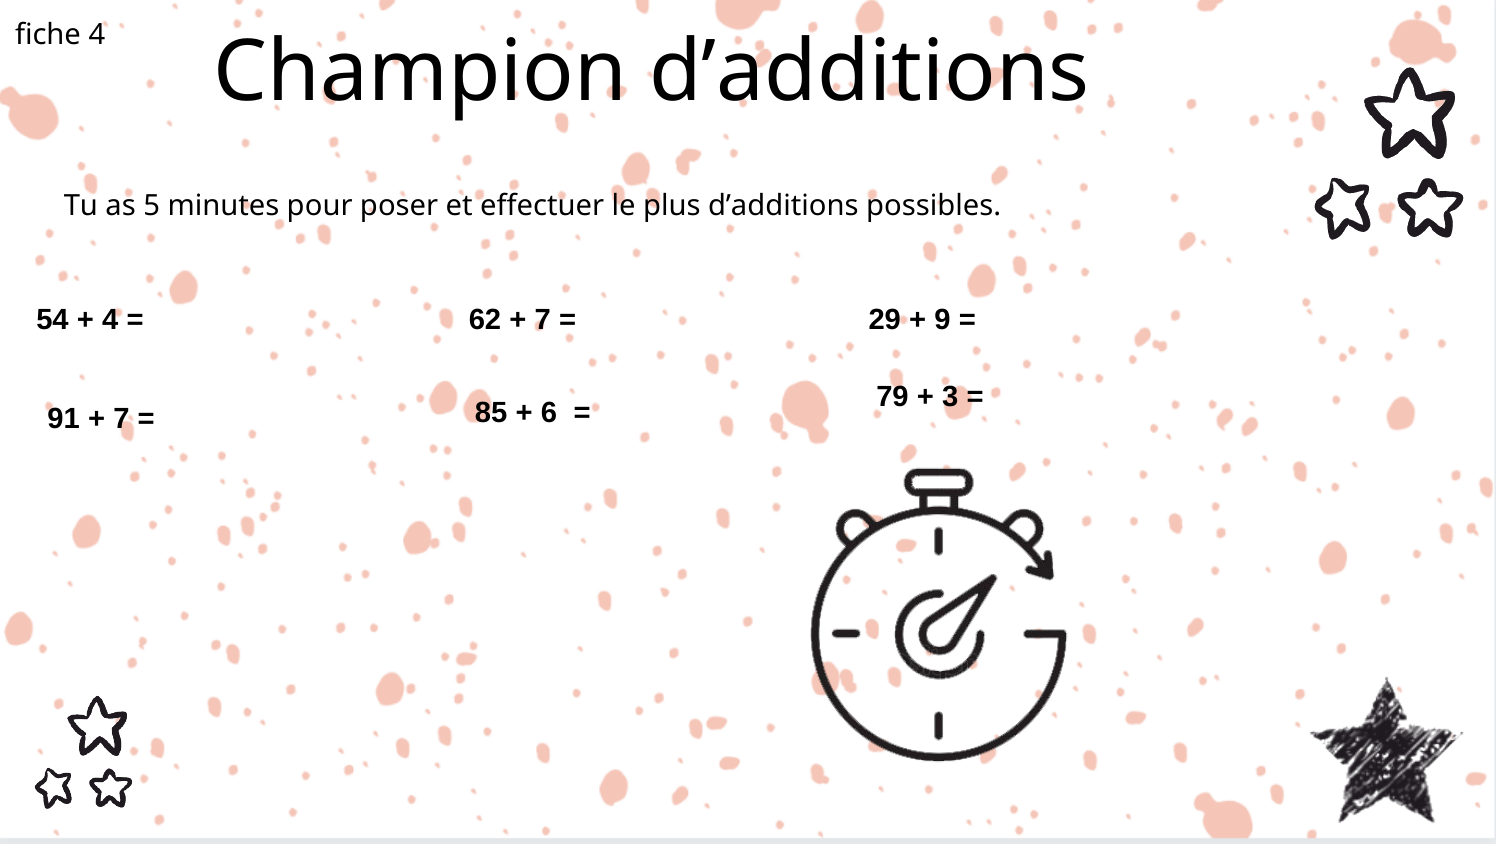

fiche 4
Champion d’additions
Tu as 5 minutes pour poser et effectuer le plus d’additions possibles.
54 + 4 =
62 + 7 =
29 + 9 =
79 + 3 =
85 + 6 =
91 + 7 =